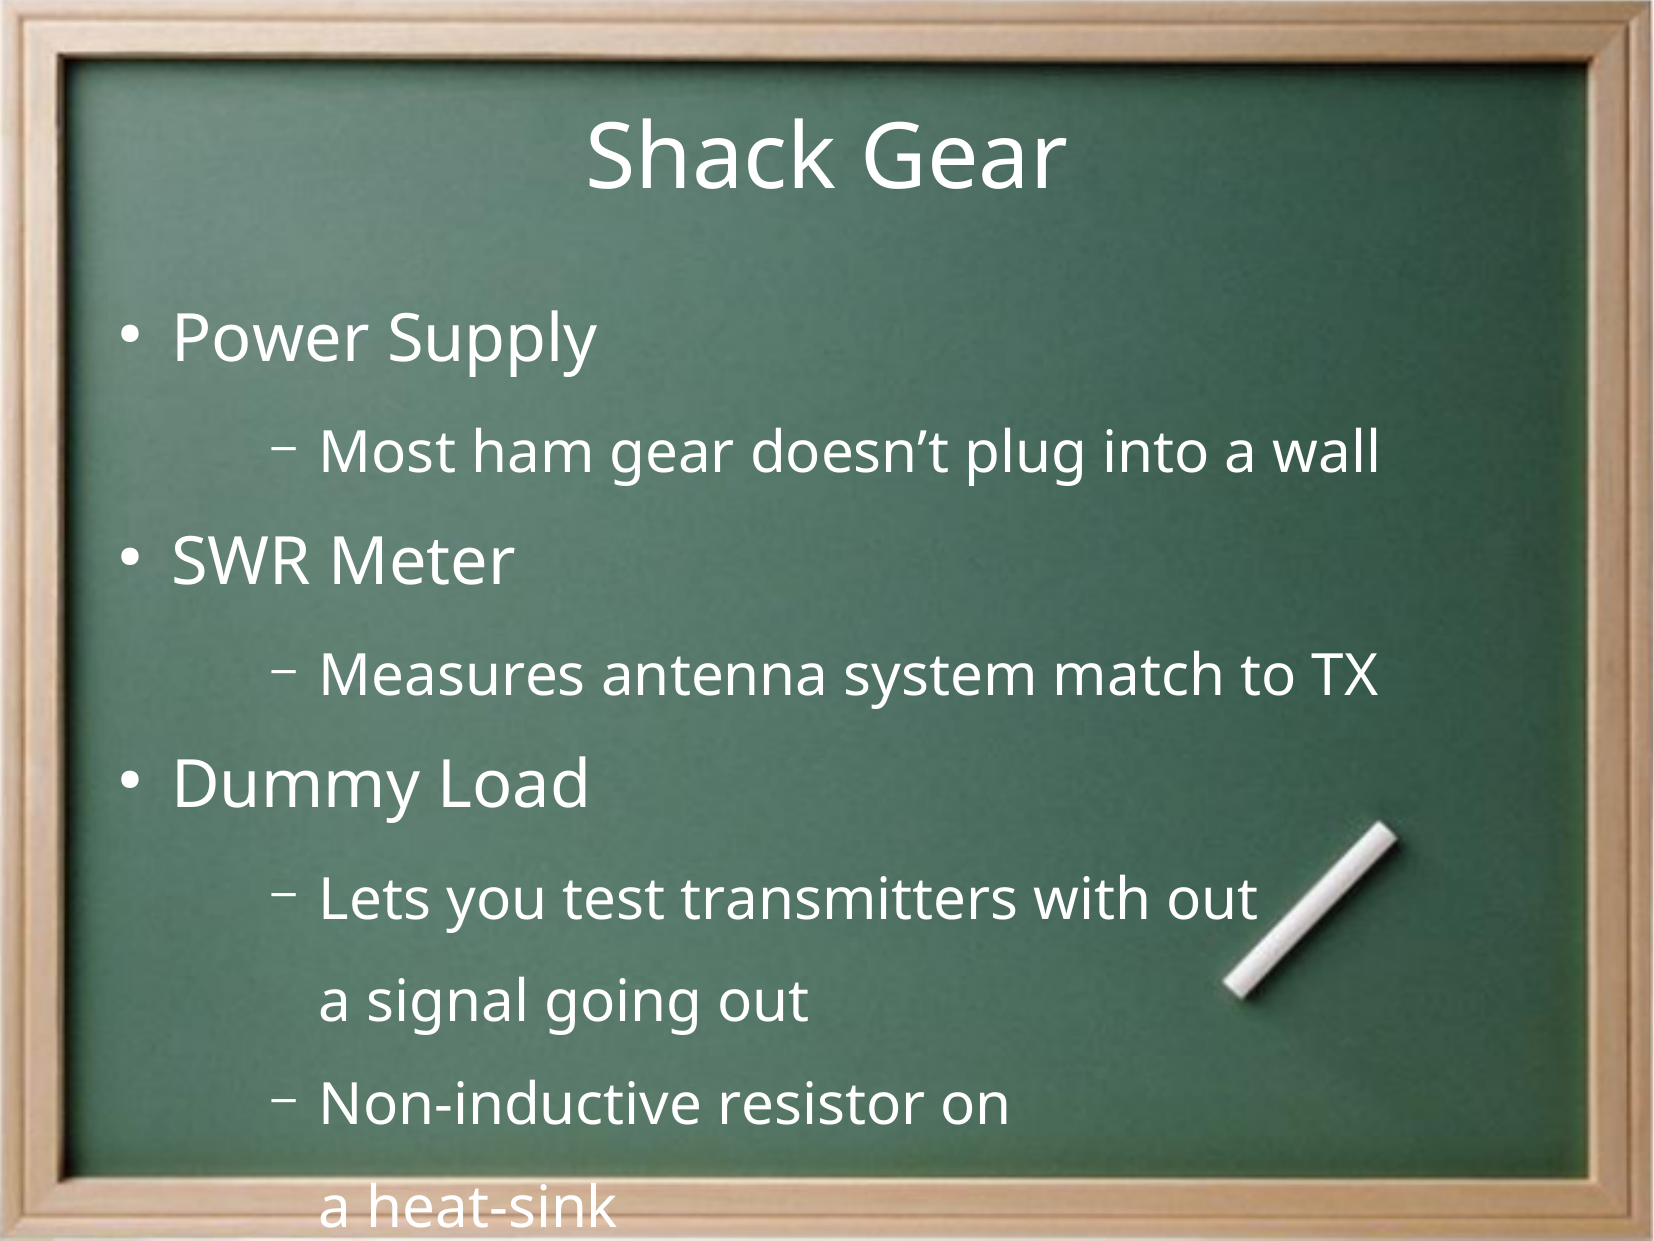

# Shack Gear
Power Supply
Most ham gear doesn’t plug into a wall
SWR Meter
Measures antenna system match to TX
Dummy Load
Lets you test transmitters with out
a signal going out
Non-inductive resistor on
a heat-sink